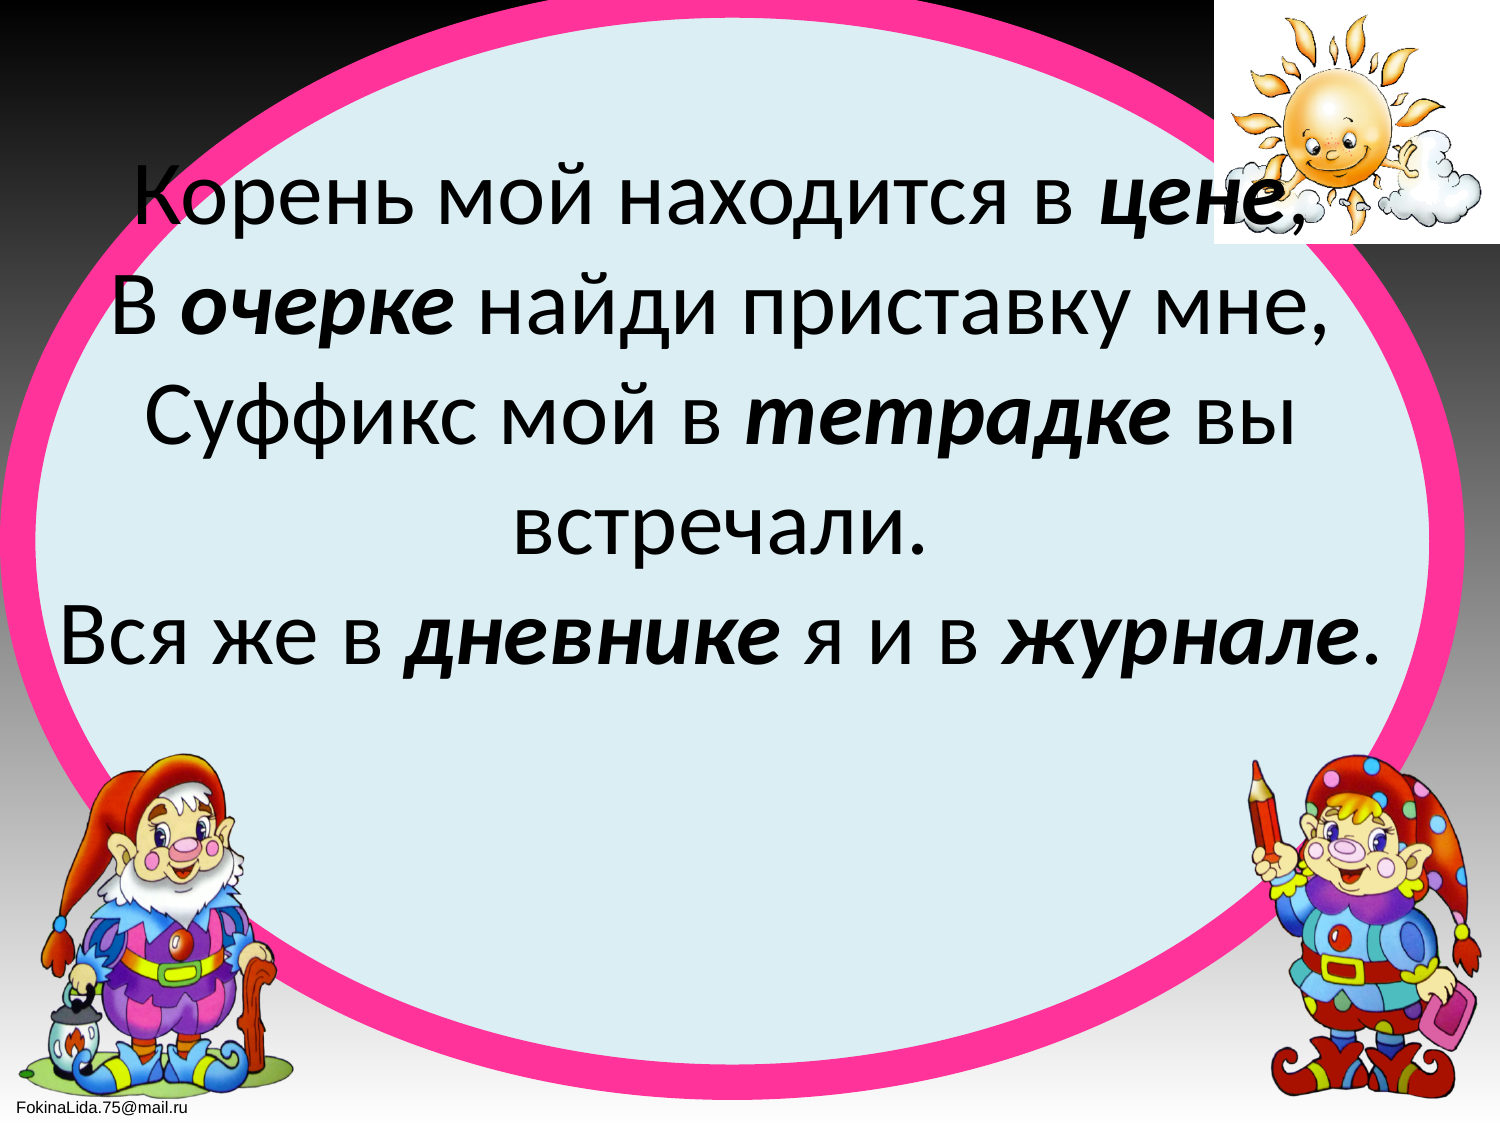

# Корень мой находится в цене, В очерке найди приставку мне, Суффикс мой в тетрадке вы встречали. Вся же в дневнике я и в журнале.